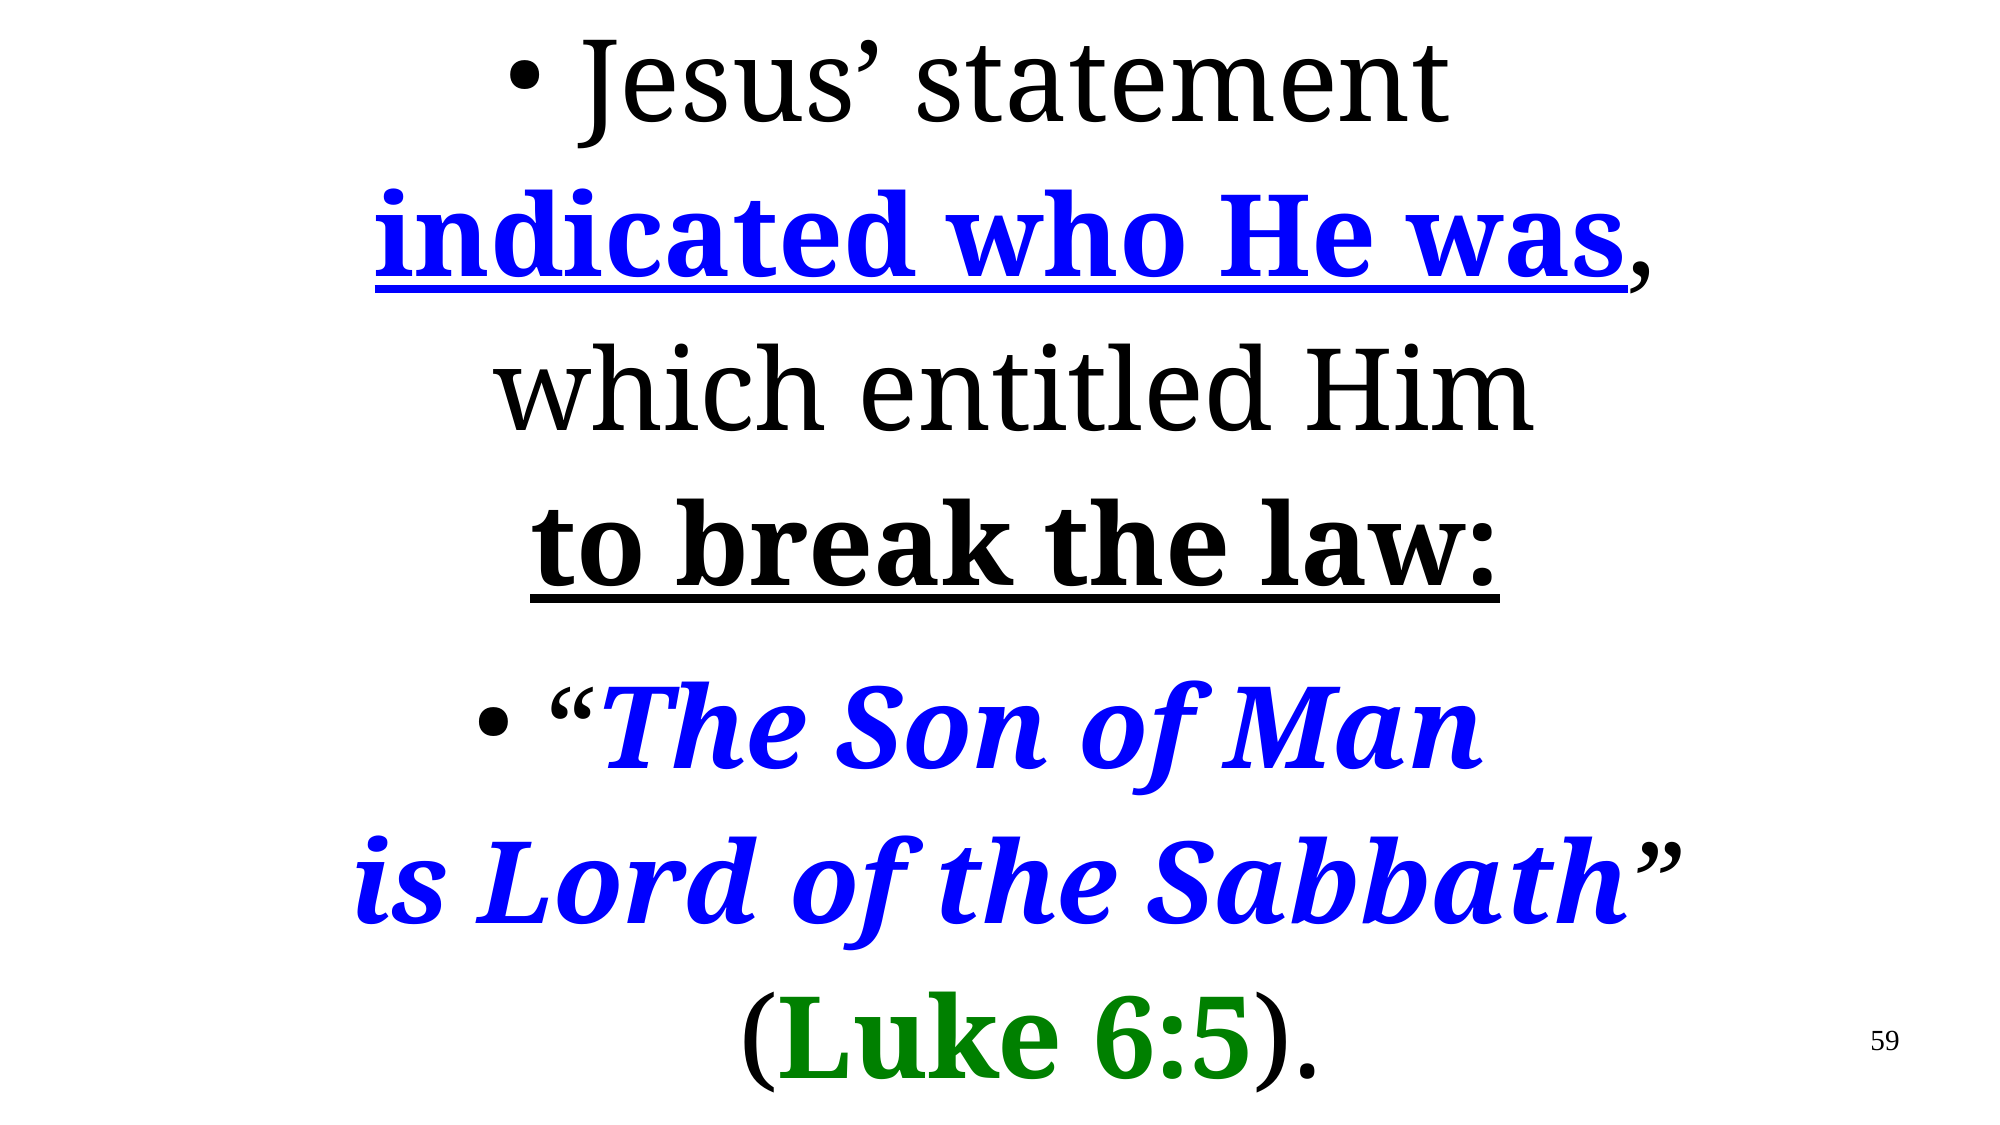

# Jesus’ statement indicated who He was, which entitled Him to break the law:
“The Son of Man
is Lord of the Sabbath” 
(Luke 6:5).
59